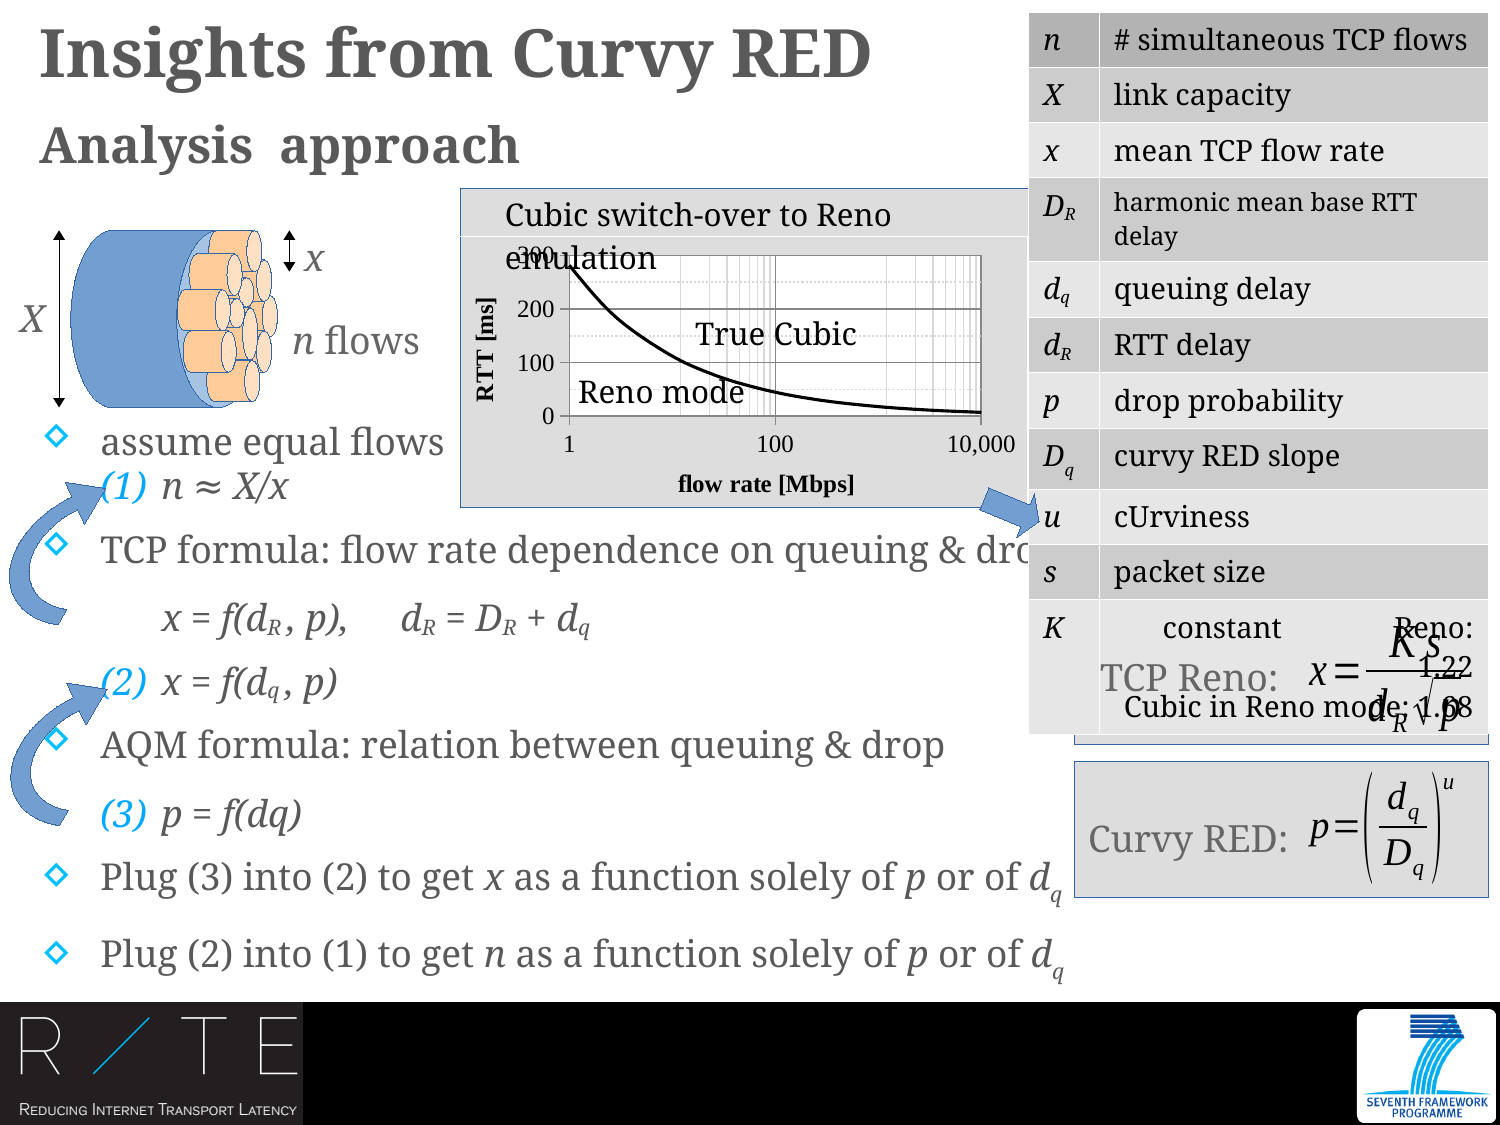

# Insights from Curvy RED
| n | # simultaneous TCP flows |
| --- | --- |
| X | link capacity |
| x | mean TCP flow rate |
| DR | harmonic mean base RTT delay |
| dq | queuing delay |
| dR | RTT delay |
| p | drop probability |
| Dq | curvy RED slope |
| u | cUrviness |
| s | packet size |
| K | constant Reno: 1.22 Cubic in Reno mode: 1.68 |
Analysis approach
Cubic switch-over to Reno emulation
x
### Chart
| Category | RTT [ms] |
|---|---|
X
True Cubic
n flows
assume equal flows
n ≈ X/x
TCP formula: flow rate dependence on queuing & drop
x = f(dR , p),	dR = DR + dq
x = f(dq , p)
AQM formula: relation between queuing & drop
p = f(dq)
Plug (3) into (2) to get x as a function solely of p or of dq
Plug (2) into (1) to get n as a function solely of p or of dq
Reno mode
TCP Reno:
Curvy RED: